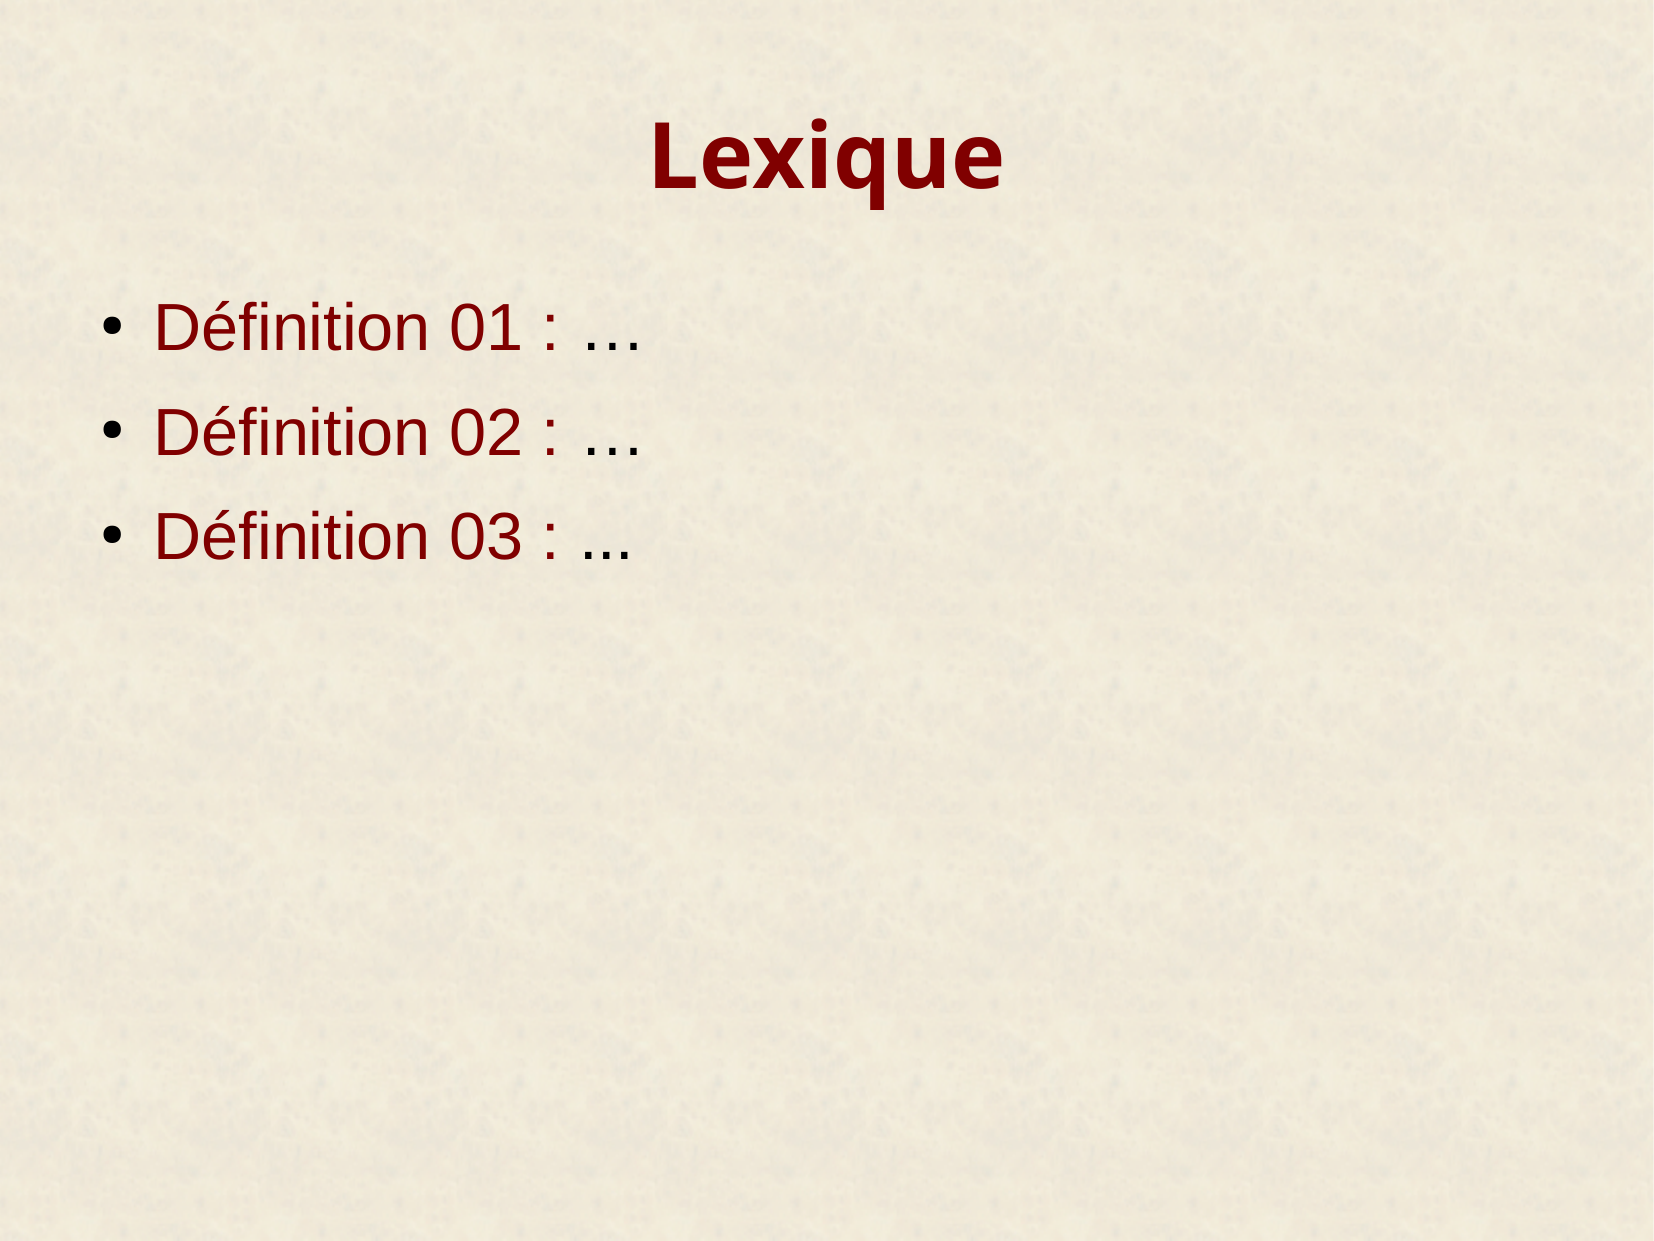

# Lexique
Définition 01 : …
Définition 02 : …
Définition 03 : ...